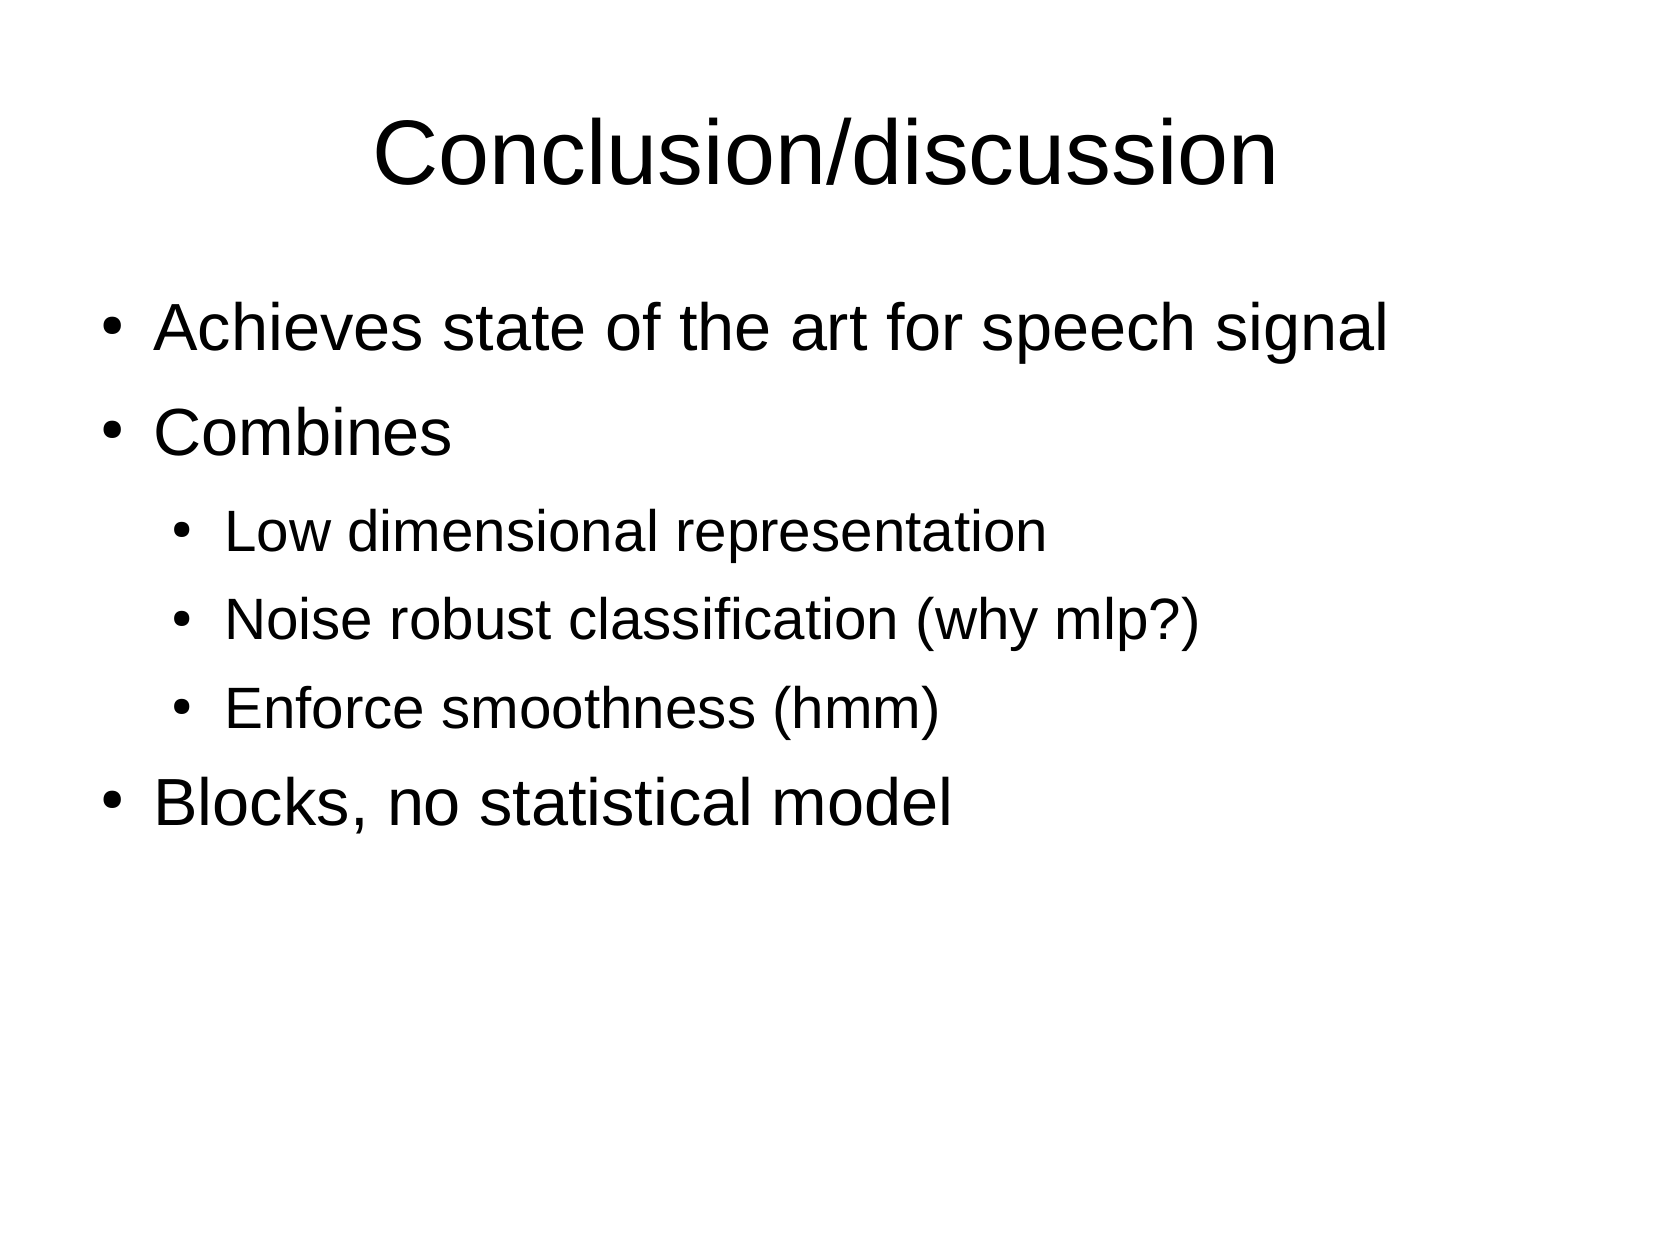

# Conclusion/discussion
Achieves state of the art for speech signal
Combines
Low dimensional representation
Noise robust classification (why mlp?)
Enforce smoothness (hmm)
Blocks, no statistical model